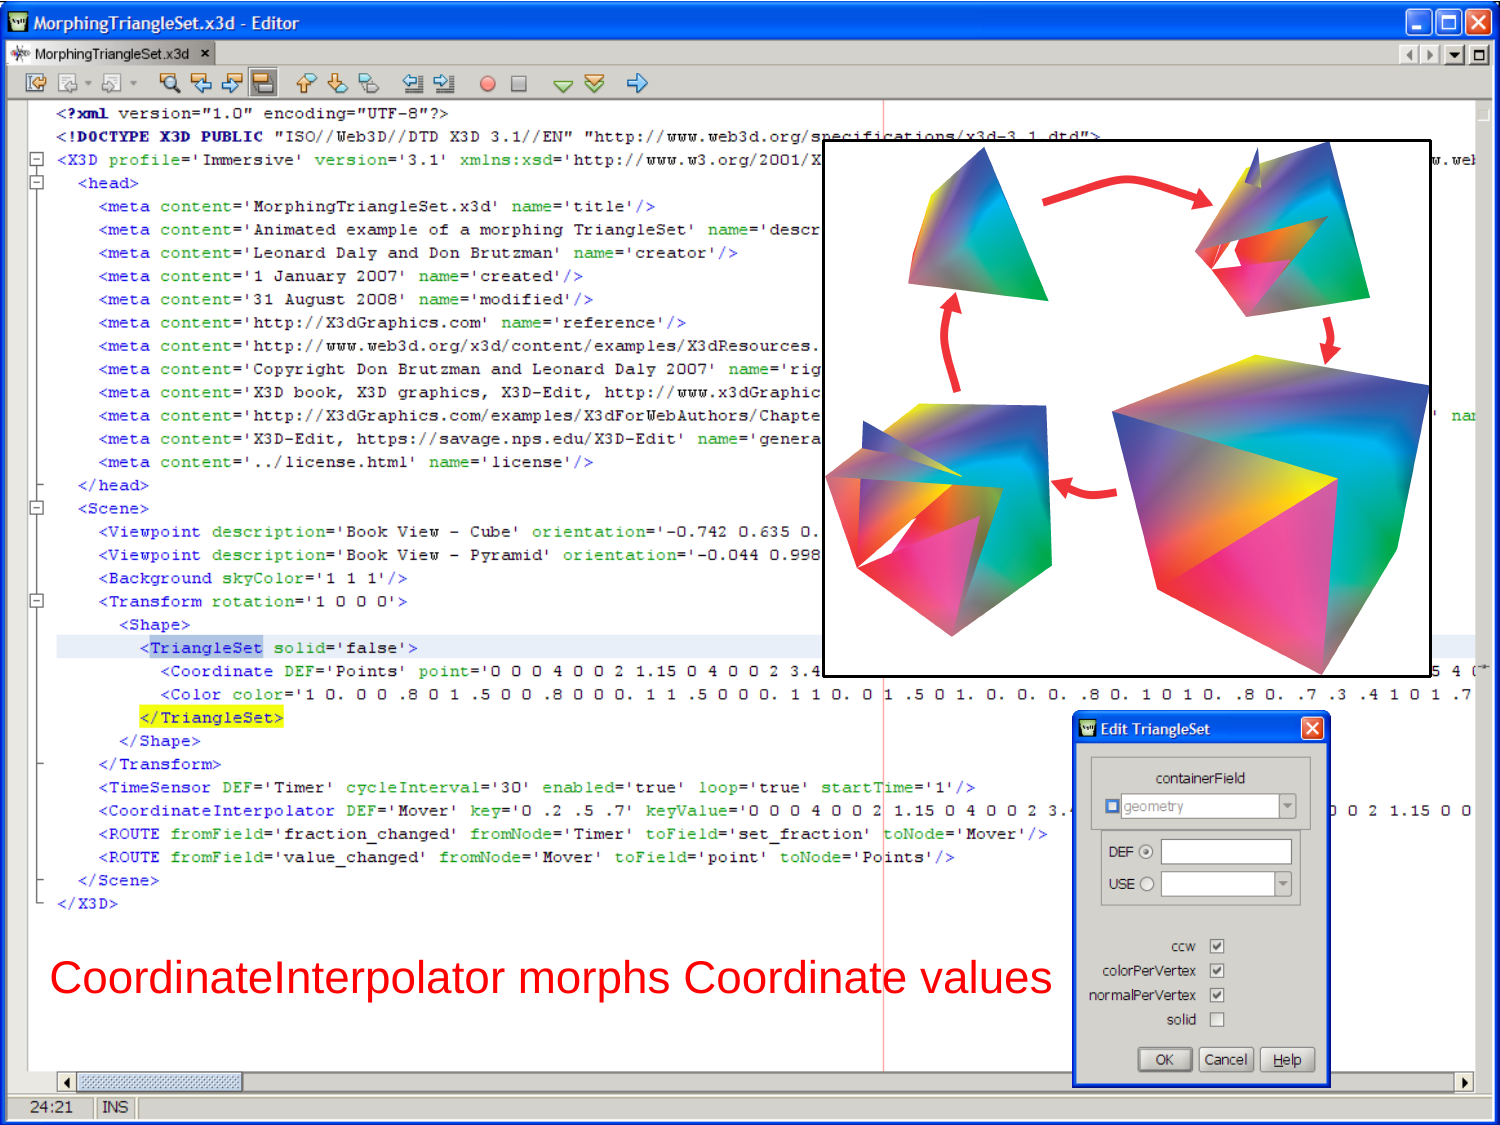

# Morphing TriangleSet node X3D-Edit
CoordinateInterpolator morphs Coordinate values